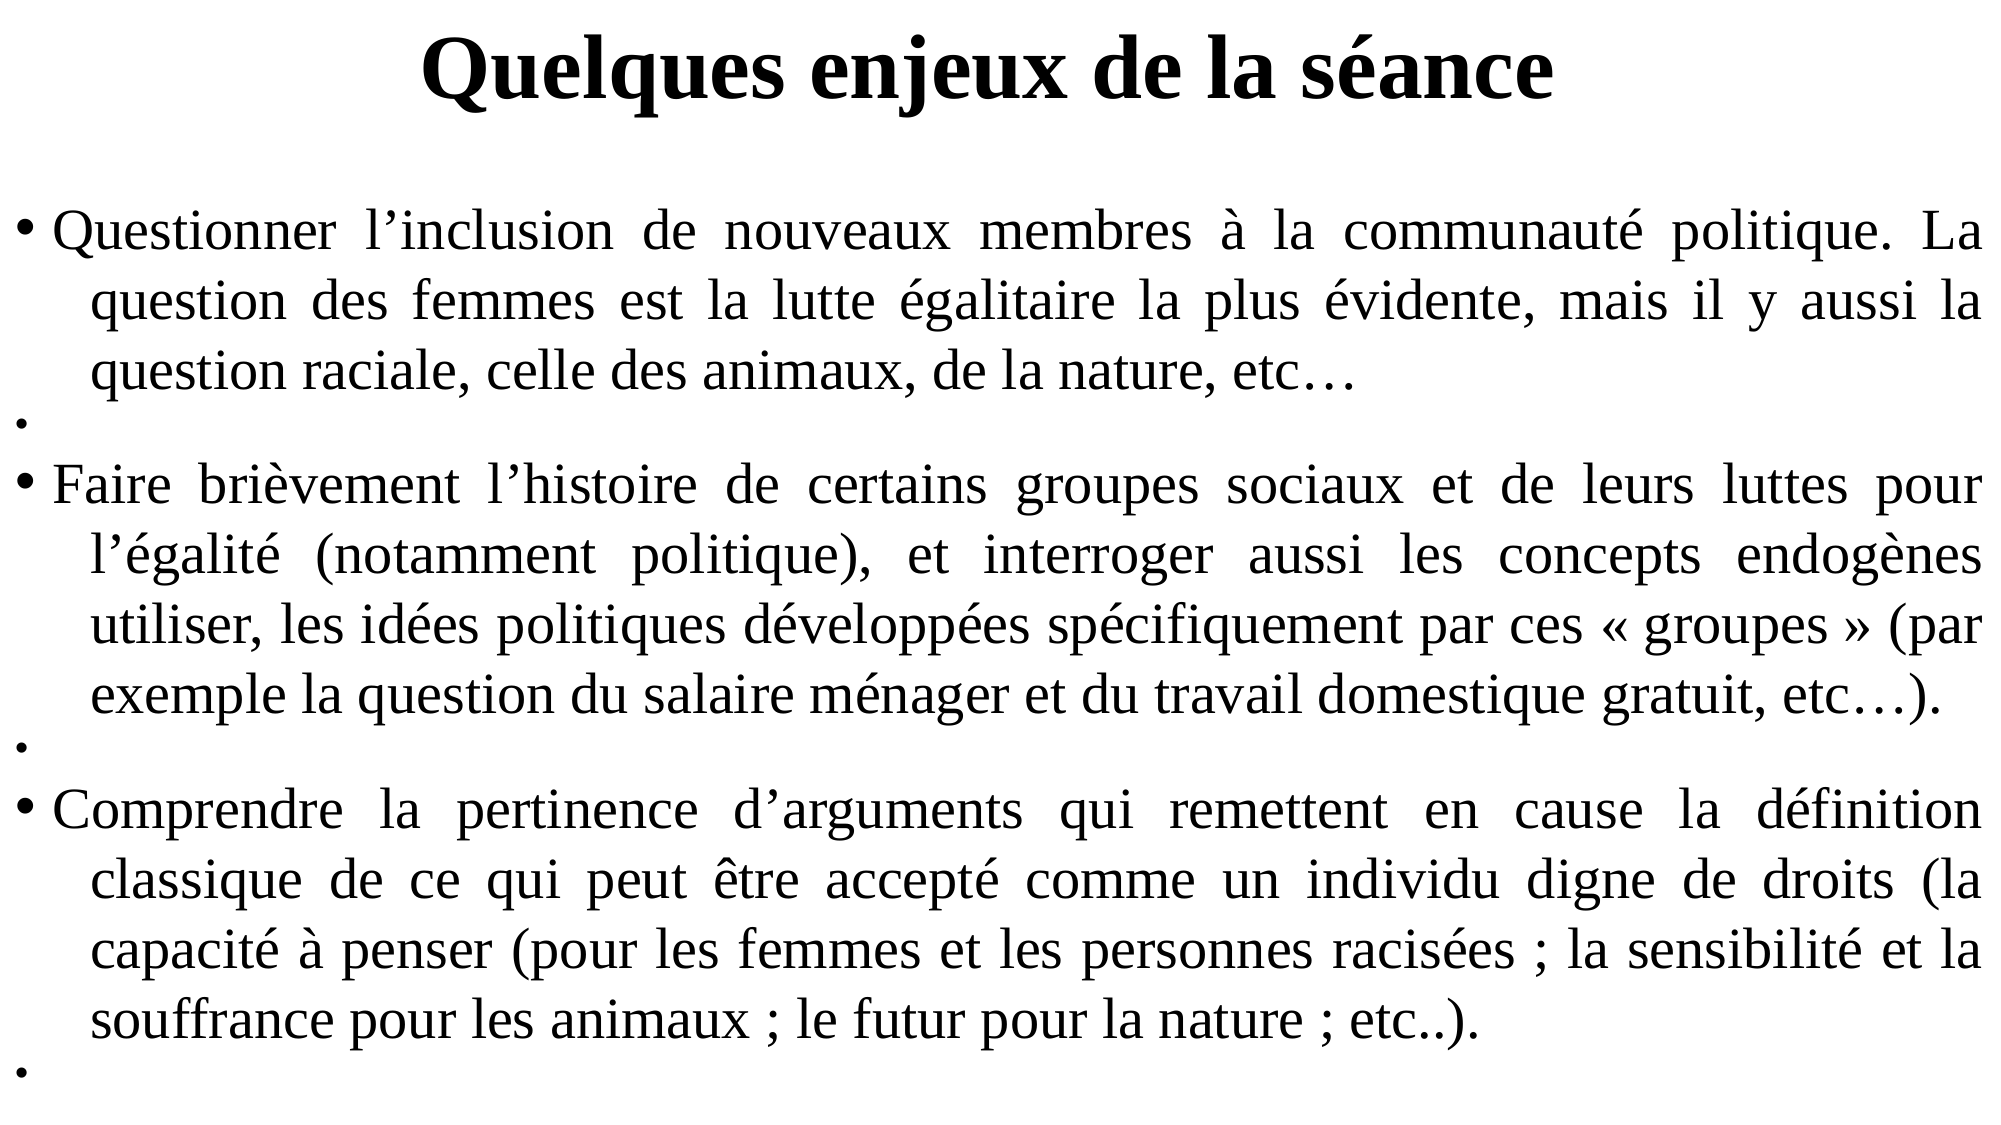

# Quelques enjeux de la séance
Questionner l’inclusion de nouveaux membres à la communauté politique. La question des femmes est la lutte égalitaire la plus évidente, mais il y aussi la question raciale, celle des animaux, de la nature, etc…
Faire brièvement l’histoire de certains groupes sociaux et de leurs luttes pour l’égalité (notamment politique), et interroger aussi les concepts endogènes utiliser, les idées politiques développées spécifiquement par ces « groupes » (par exemple la question du salaire ménager et du travail domestique gratuit, etc…).
Comprendre la pertinence d’arguments qui remettent en cause la définition classique de ce qui peut être accepté comme un individu digne de droits (la capacité à penser (pour les femmes et les personnes racisées ; la sensibilité et la souffrance pour les animaux ; le futur pour la nature ; etc..).